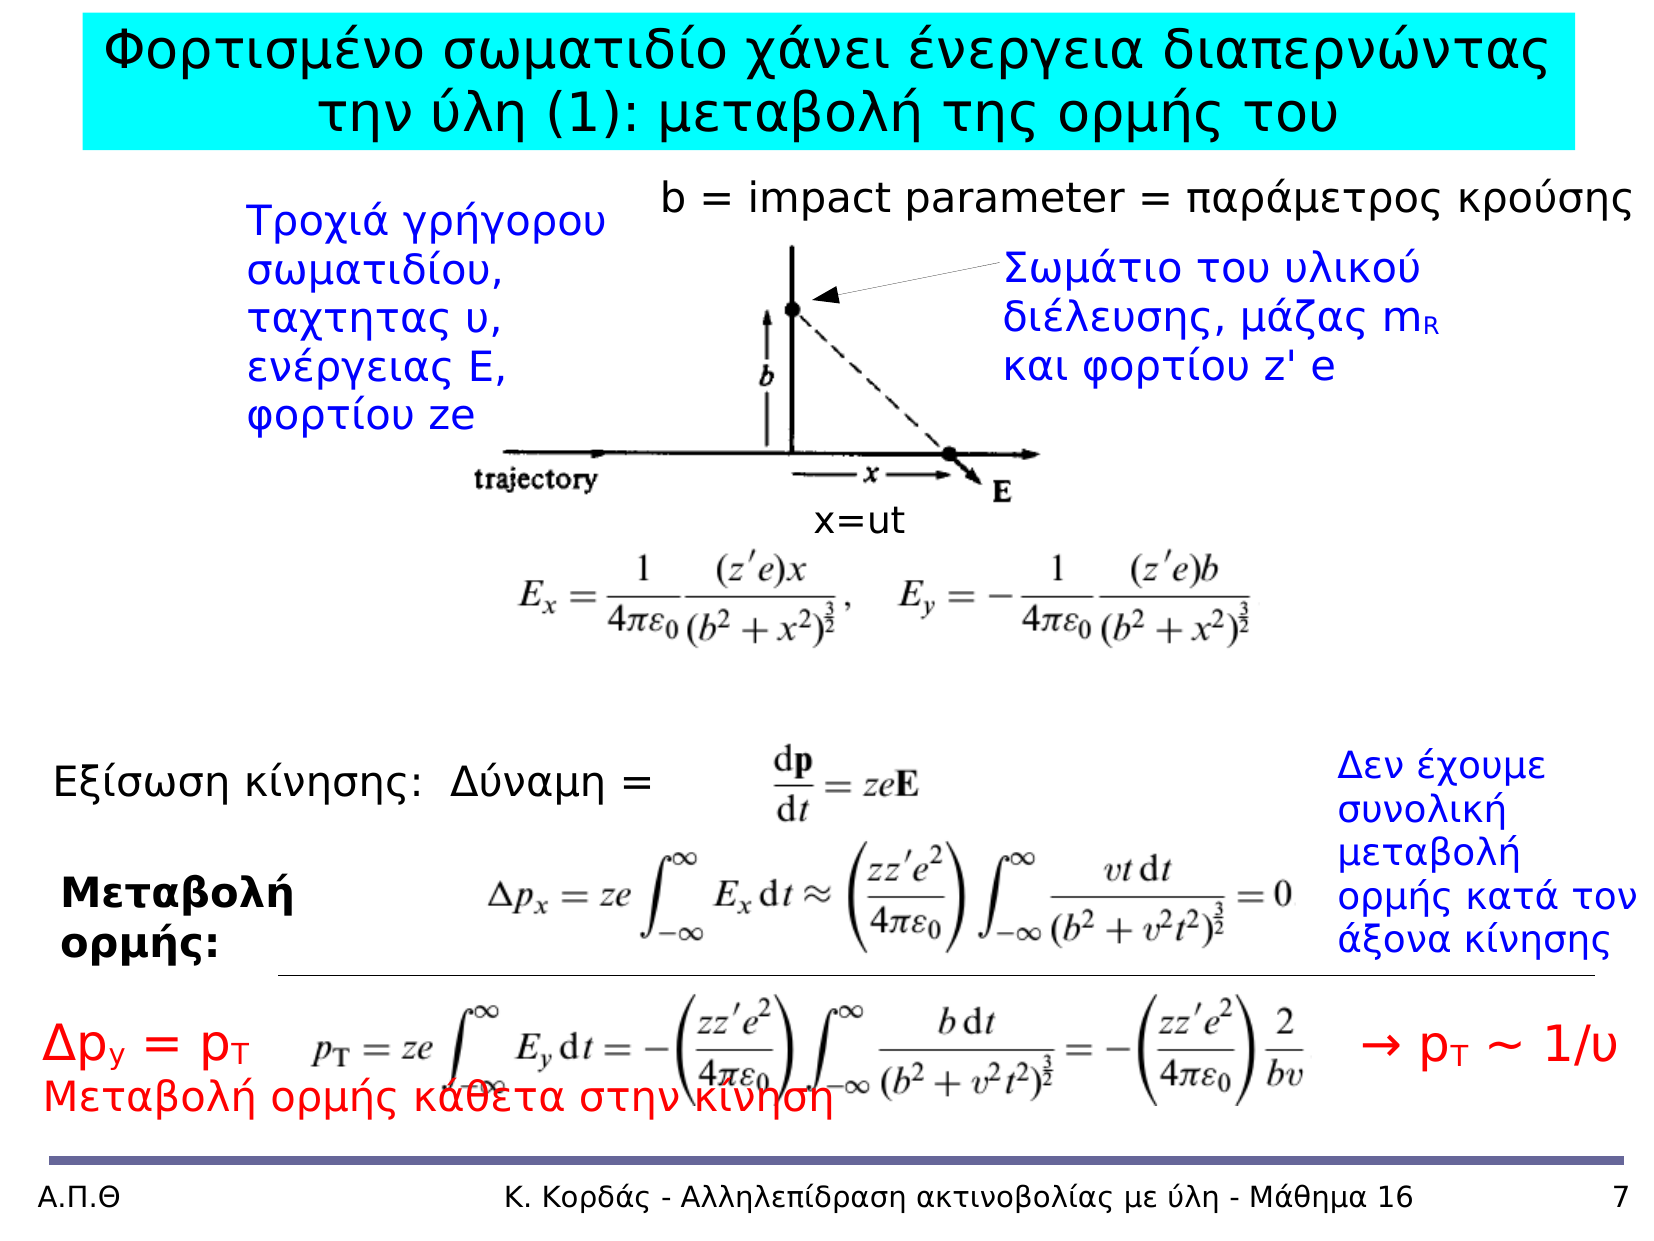

# Φορτισμένο σωματιδίο χάνει ένεργεια διαπερνώντας την ύλη (1): μεταβολή της ορμής του
b = impact parameter = παράμετρος κρούσης
Τροχιά γρήγορου
σωματιδίου,
ταχτητας υ,
ενέργειας Ε,
φορτίου ze
Σωμάτιο του υλικού
διέλευσης, μάζας mR
και φορτίου z' e
x=ut
Δεν έχουμε
συνολική
μεταβολή
ορμής κατά τον
άξονα κίνησης
Εξίσωση κίνησης: Δύναμη =
Μεταβολή ορμής:
Δpy = pT
Μεταβολή ορμής κάθετα στην κίνηση
→ pT ~ 1/υ
Α.Π.Θ
Κ. Κορδάς - Αλληλεπίδραση ακτινοβολίας με ύλη - Μάθημα 16
7